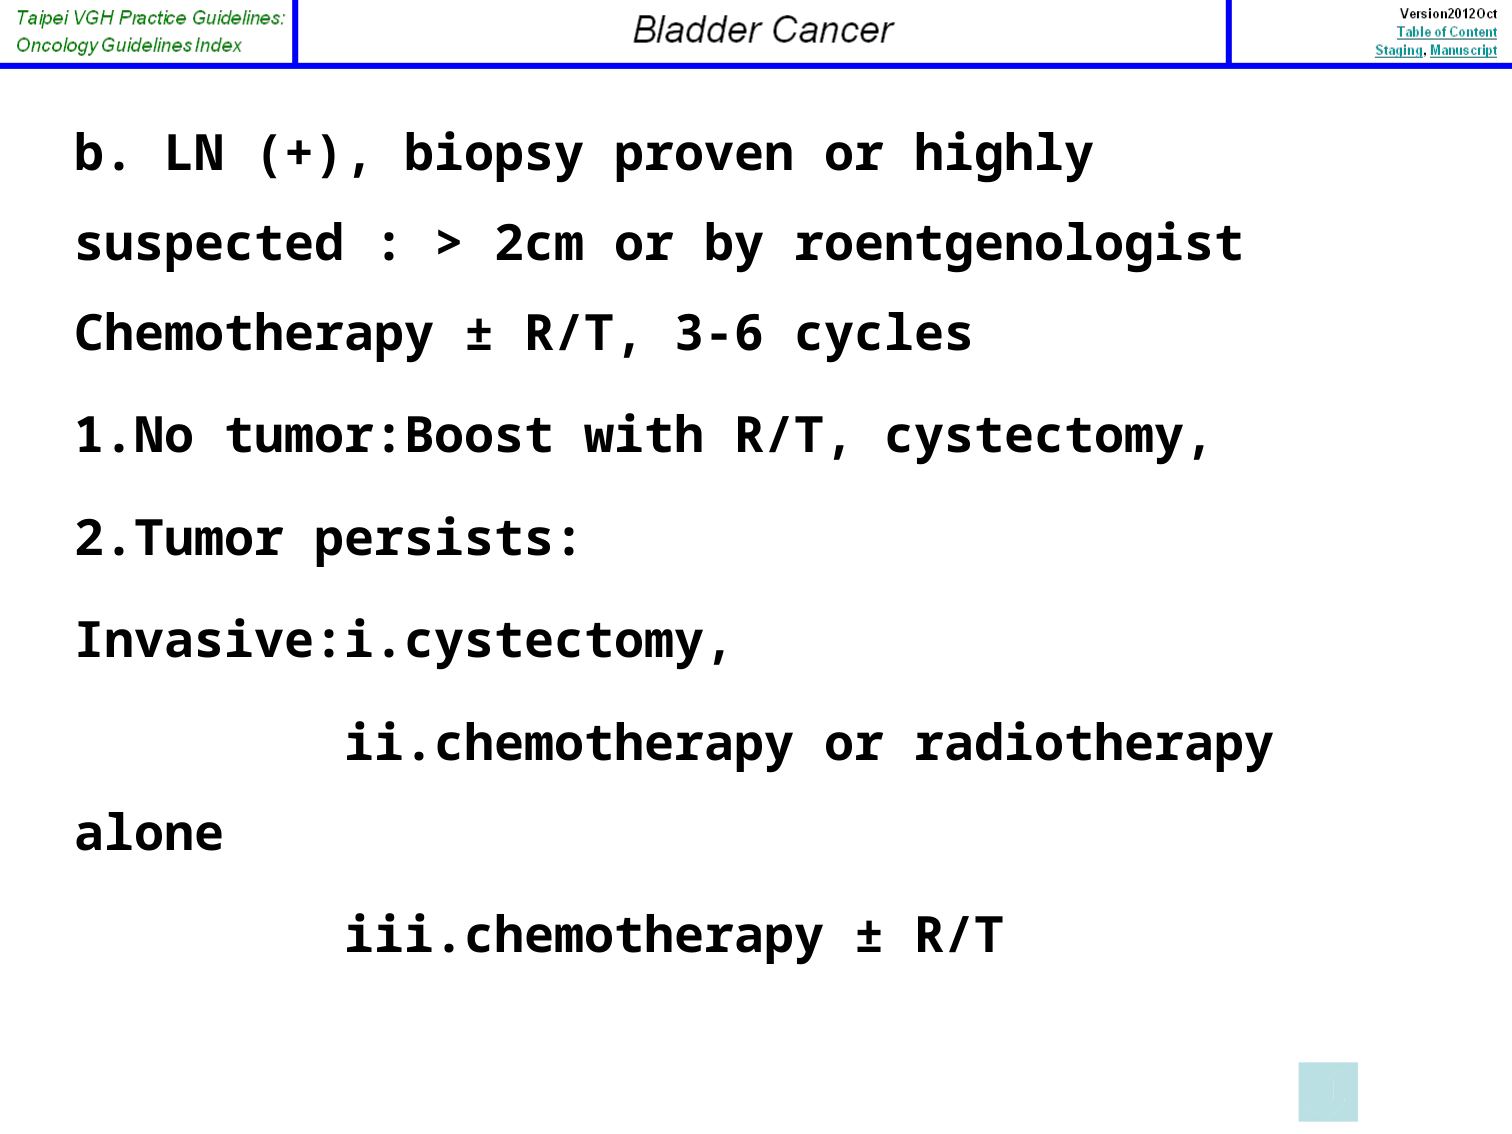

# b. LN (+), biopsy proven or highly suspected : > 2cm or by roentgenologist Chemotherapy ± R/T, 3-6 cycles
No tumor:Boost with R/T, cystectomy,
2.Tumor persists:
Invasive:i.cystectomy,
 ii.chemotherapy or radiotherapy alone
 iii.chemotherapy ± R/T